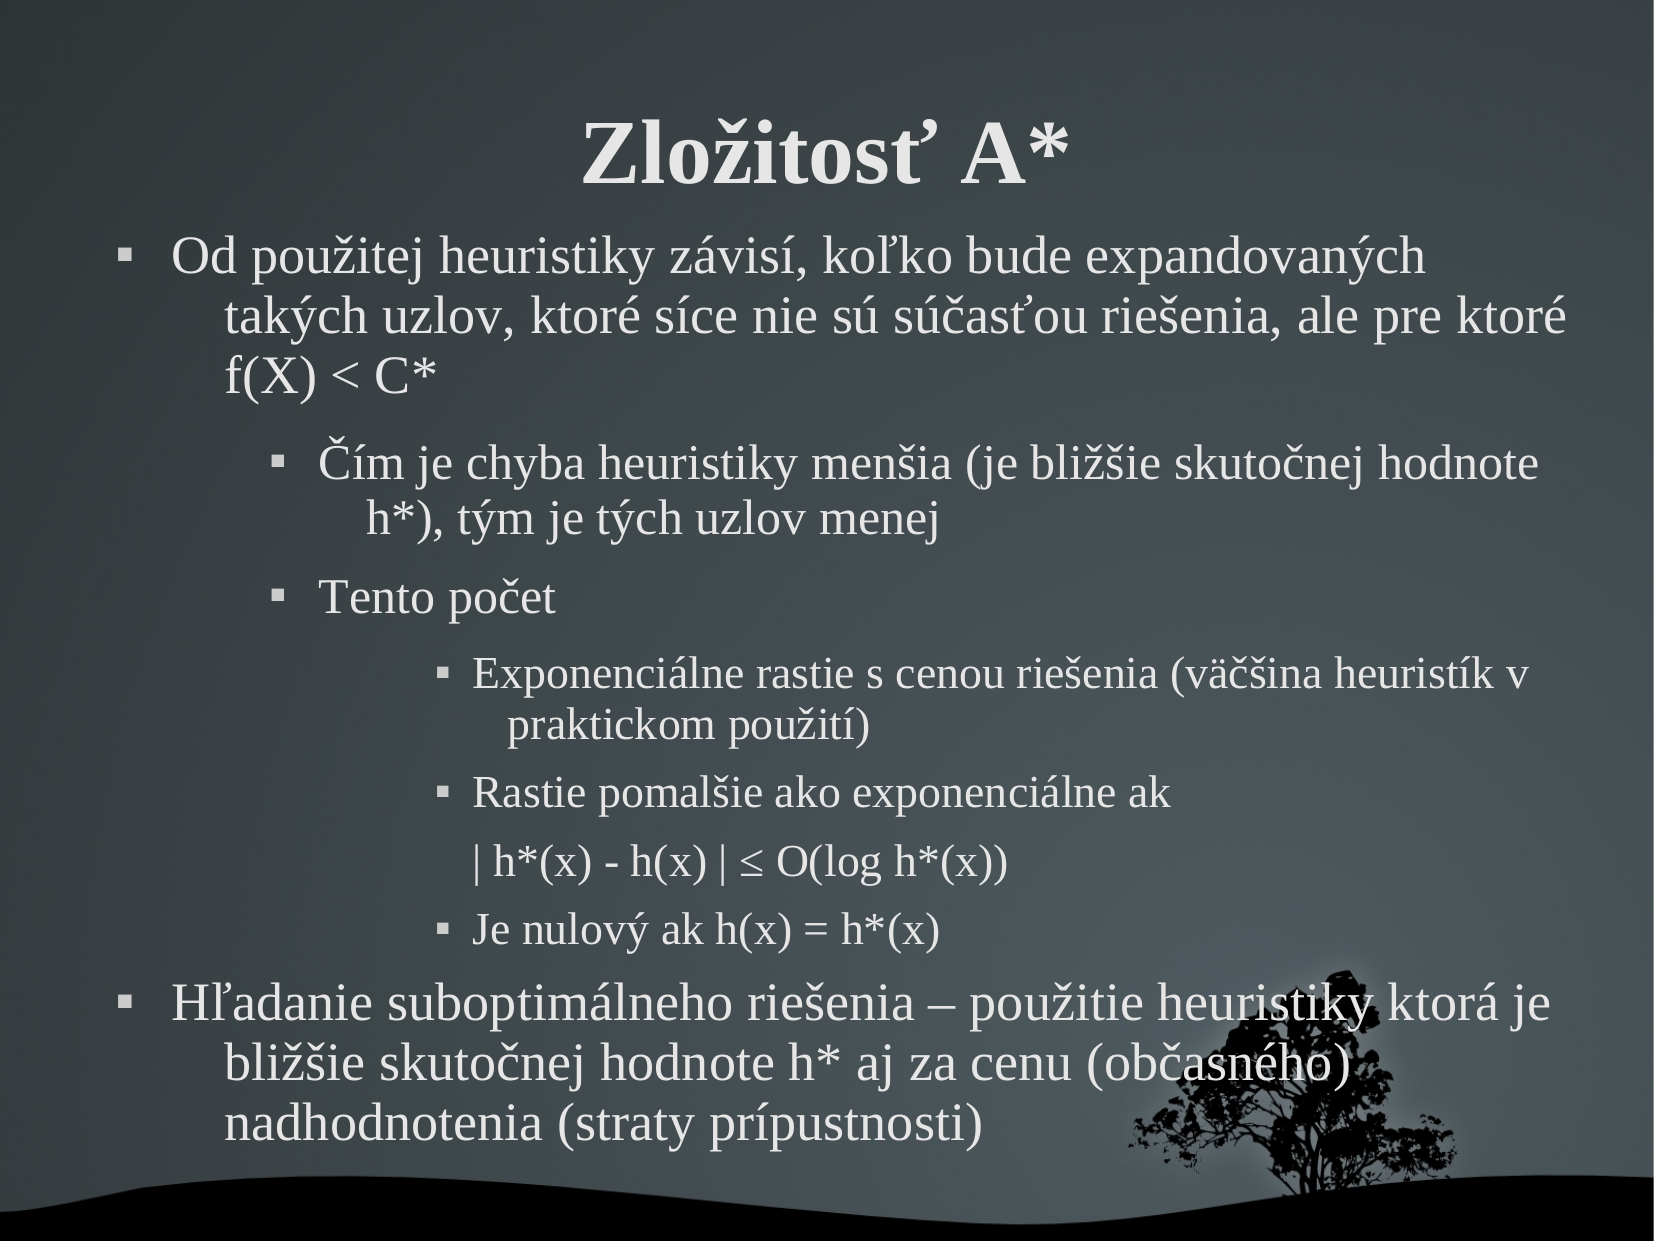

# Zložitosť A*
Od použitej heuristiky závisí, koľko bude expandovaných takých uzlov, ktoré síce nie sú súčasťou riešenia, ale pre ktoré f(X) < C*
Čím je chyba heuristiky menšia (je bližšie skutočnej hodnote h*), tým je tých uzlov menej
Tento počet
Exponenciálne rastie s cenou riešenia (väčšina heuristík v praktickom použití)
Rastie pomalšie ako exponenciálne ak
| h*(x) - h(x) | ≤ O(log h*(x))
Je nulový ak h(x) = h*(x)
Hľadanie suboptimálneho riešenia – použitie heuristiky ktorá je bližšie skutočnej hodnote h* aj za cenu (občasného) nadhodnotenia (straty prípustnosti)